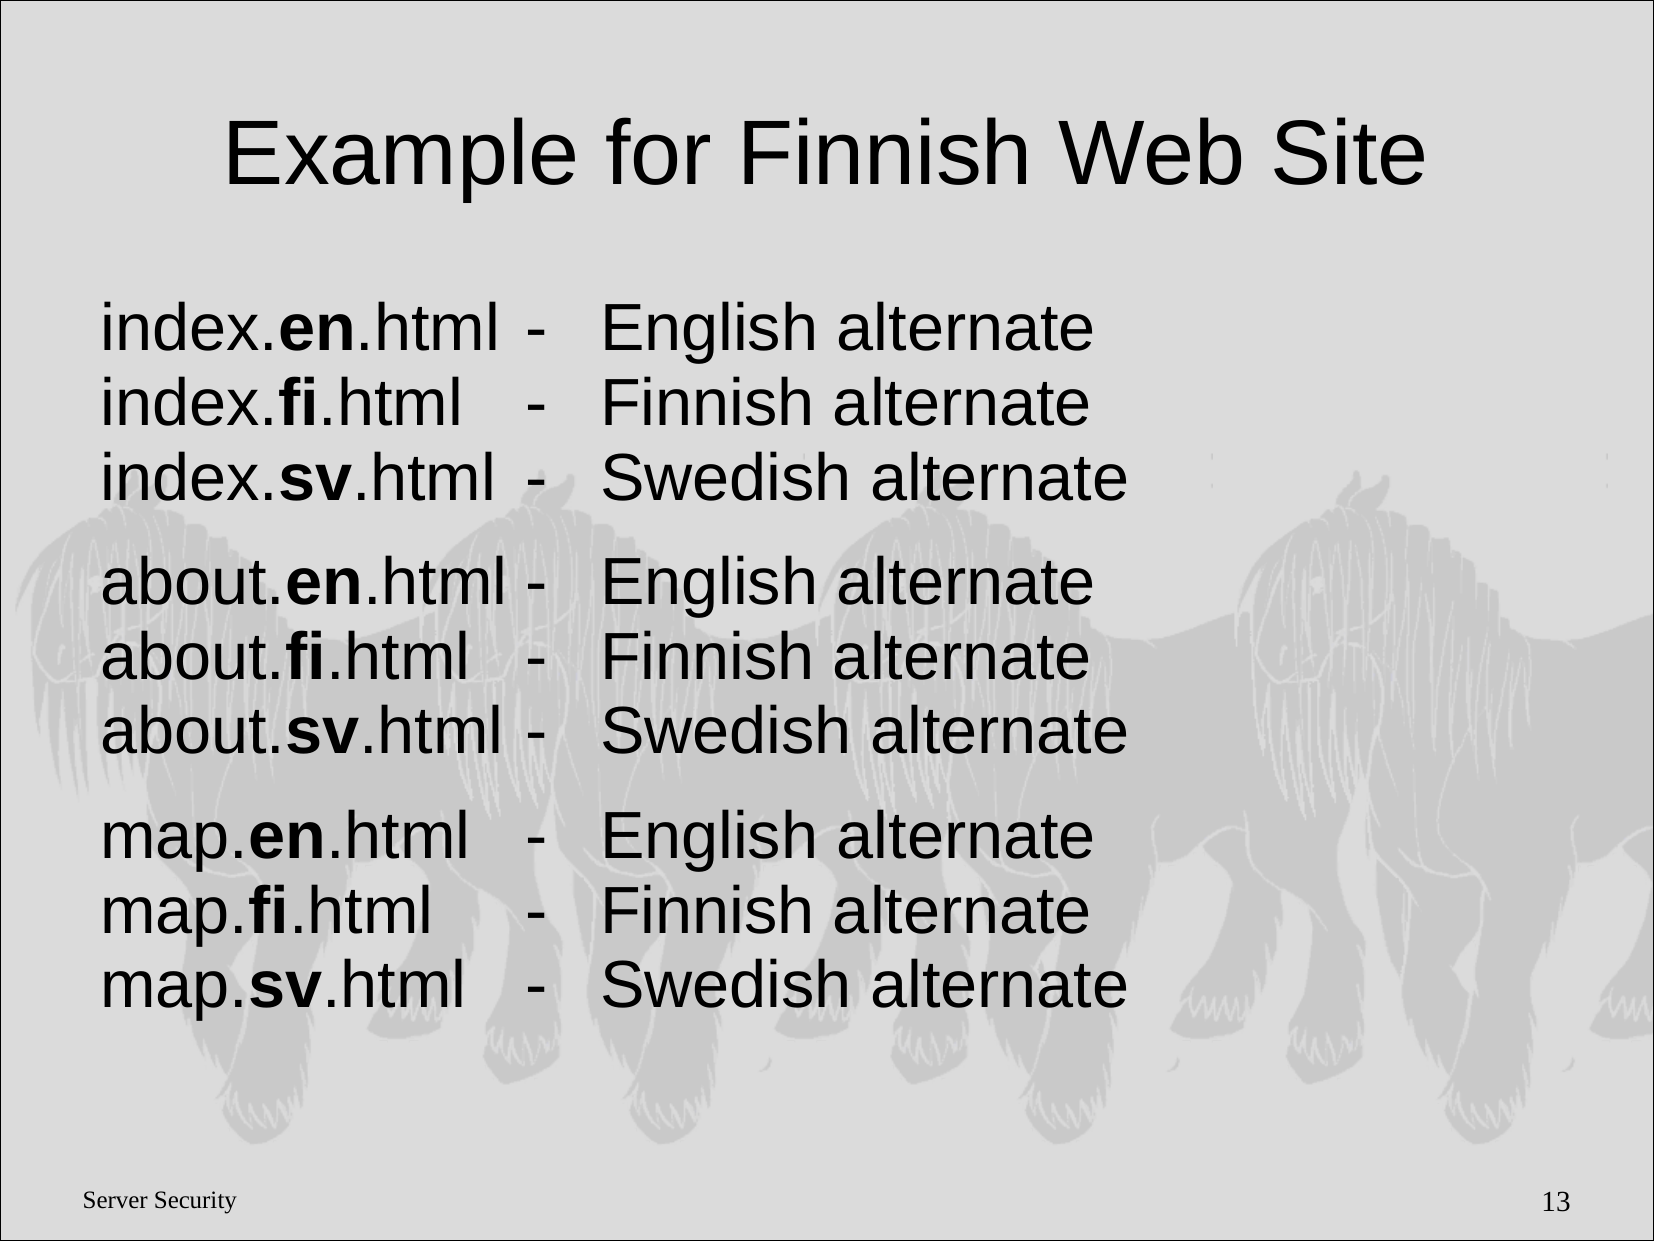

# Example for Finnish Web Site
index.en.html	-	English alternate
index.fi.html 	-	Finnish alternate
index.sv.html	-	Swedish alternate
about.en.html	-	English alternate
about.fi.html 	-	Finnish alternate
about.sv.html	-	Swedish alternate
map.en.html	-	English alternate
map.fi.html 	-	Finnish alternate
map.sv.html	-	Swedish alternate